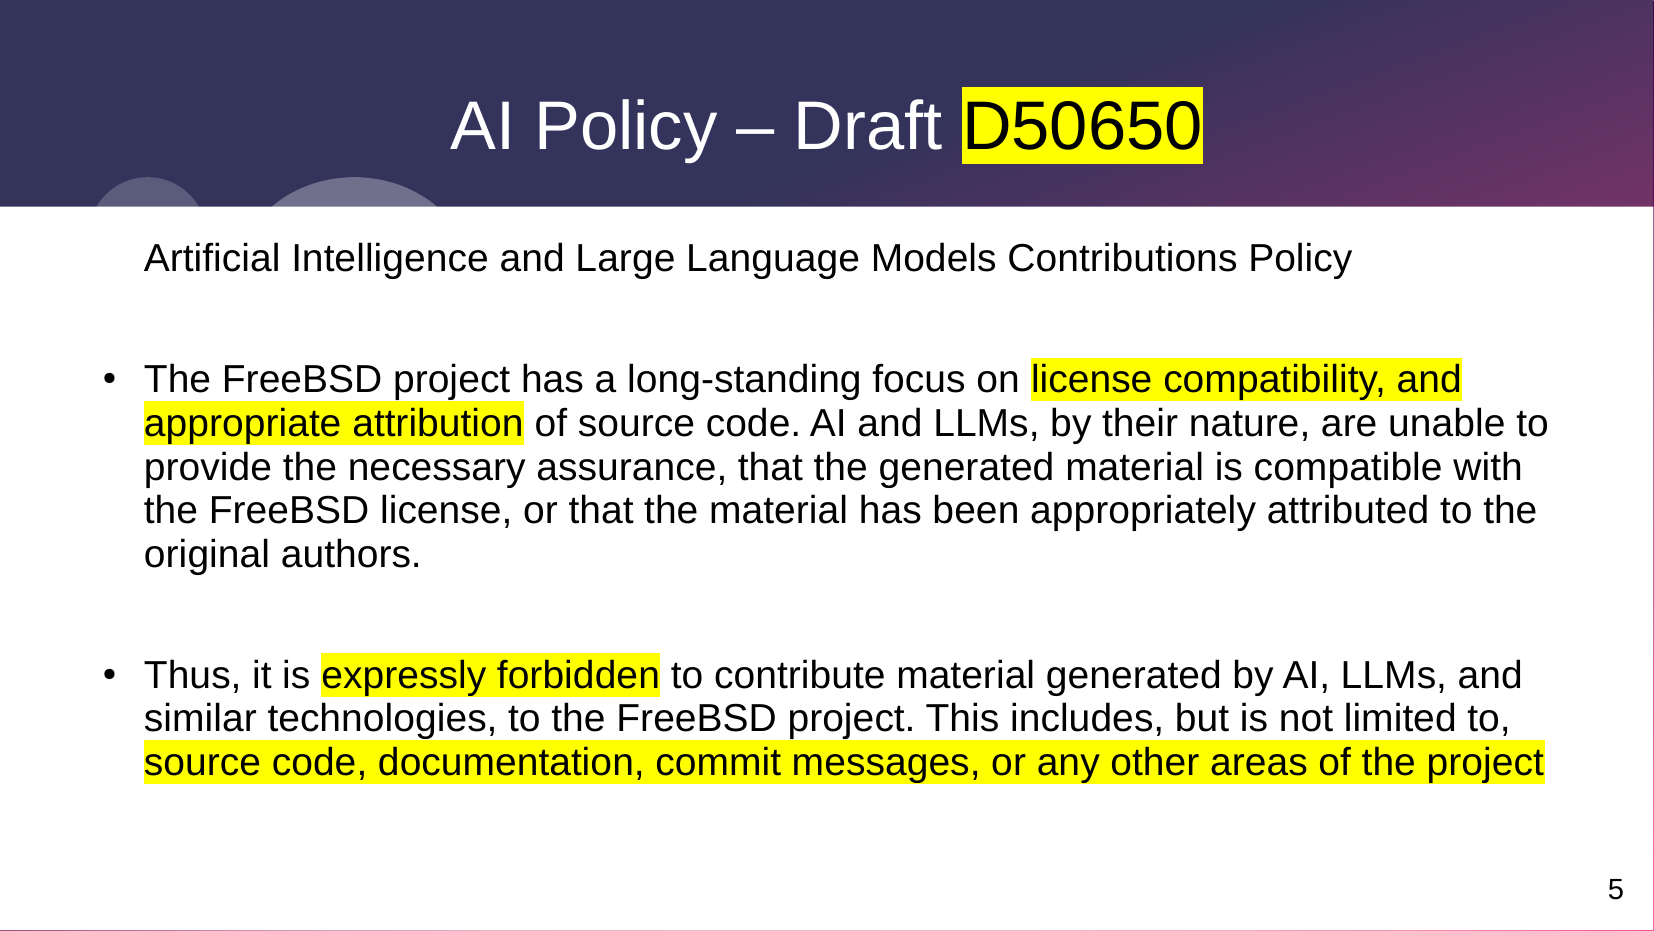

# AI Policy – Draft D50650
Artificial Intelligence and Large Language Models Contributions Policy
The FreeBSD project has a long-standing focus on license compatibility, and appropriate attribution of source code. AI and LLMs, by their nature, are unable to provide the necessary assurance, that the generated material is compatible with the FreeBSD license, or that the material has been appropriately attributed to the original authors.
Thus, it is expressly forbidden to contribute material generated by AI, LLMs, and similar technologies, to the FreeBSD project. This includes, but is not limited to, source code, documentation, commit messages, or any other areas of the project
5